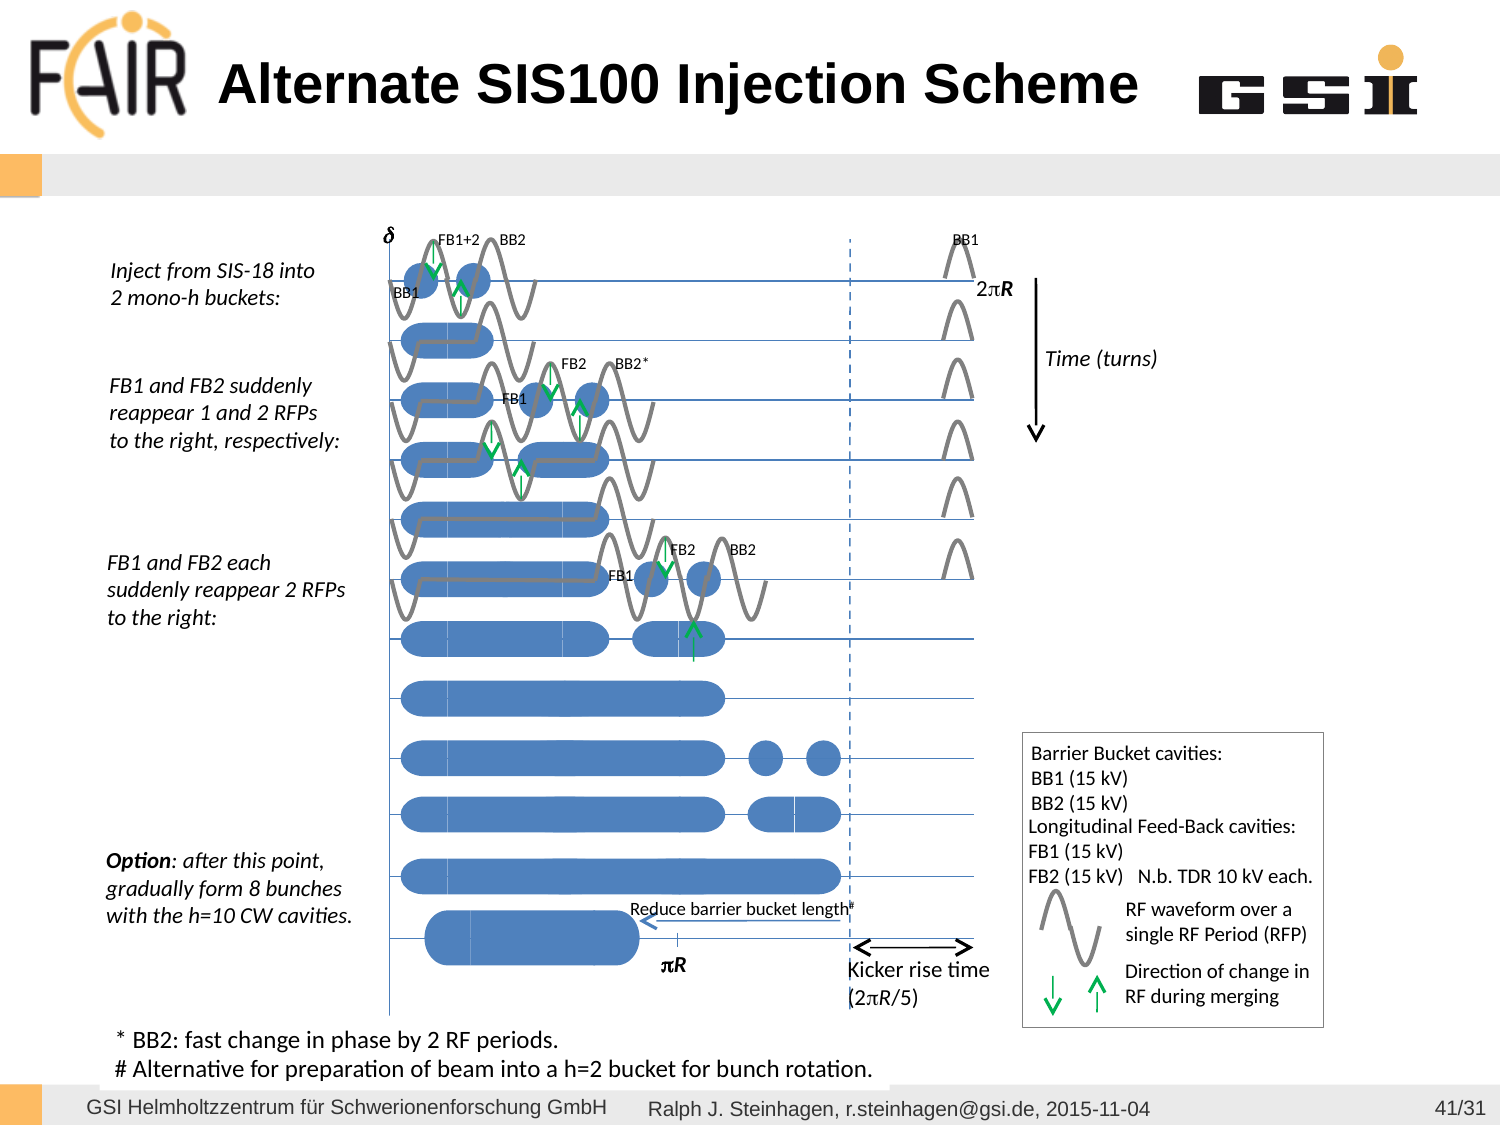

# Alternate SIS100 Injection Scheme

FB1+2
BB2
BB1
Inject from SIS-18 into
2 mono-h buckets:
2R
BB1
Time (turns)
FB2
BB2*
FB1 and FB2 suddenly
reappear 1 and 2 RFPs
to the right, respectively:
FB1
FB2
BB2
FB1 and FB2 each
suddenly reappear 2 RFPs
to the right:
FB1
Barrier Bucket cavities:
BB1 (15 kV)
BB2 (15 kV)
Longitudinal Feed-Back cavities:
FB1 (15 kV)
FB2 (15 kV) N.b. TDR 10 kV each.
Option: after this point,
gradually form 8 bunches
with the h=10 CW cavities.
RF waveform over a
single RF Period (RFP)
Reduce barrier bucket length#
R
Kicker rise time
(2R/5)
Direction of change in
RF during merging
* BB2: fast change in phase by 2 RF periods.
# Alternative for preparation of beam into a h=2 bucket for bunch rotation.